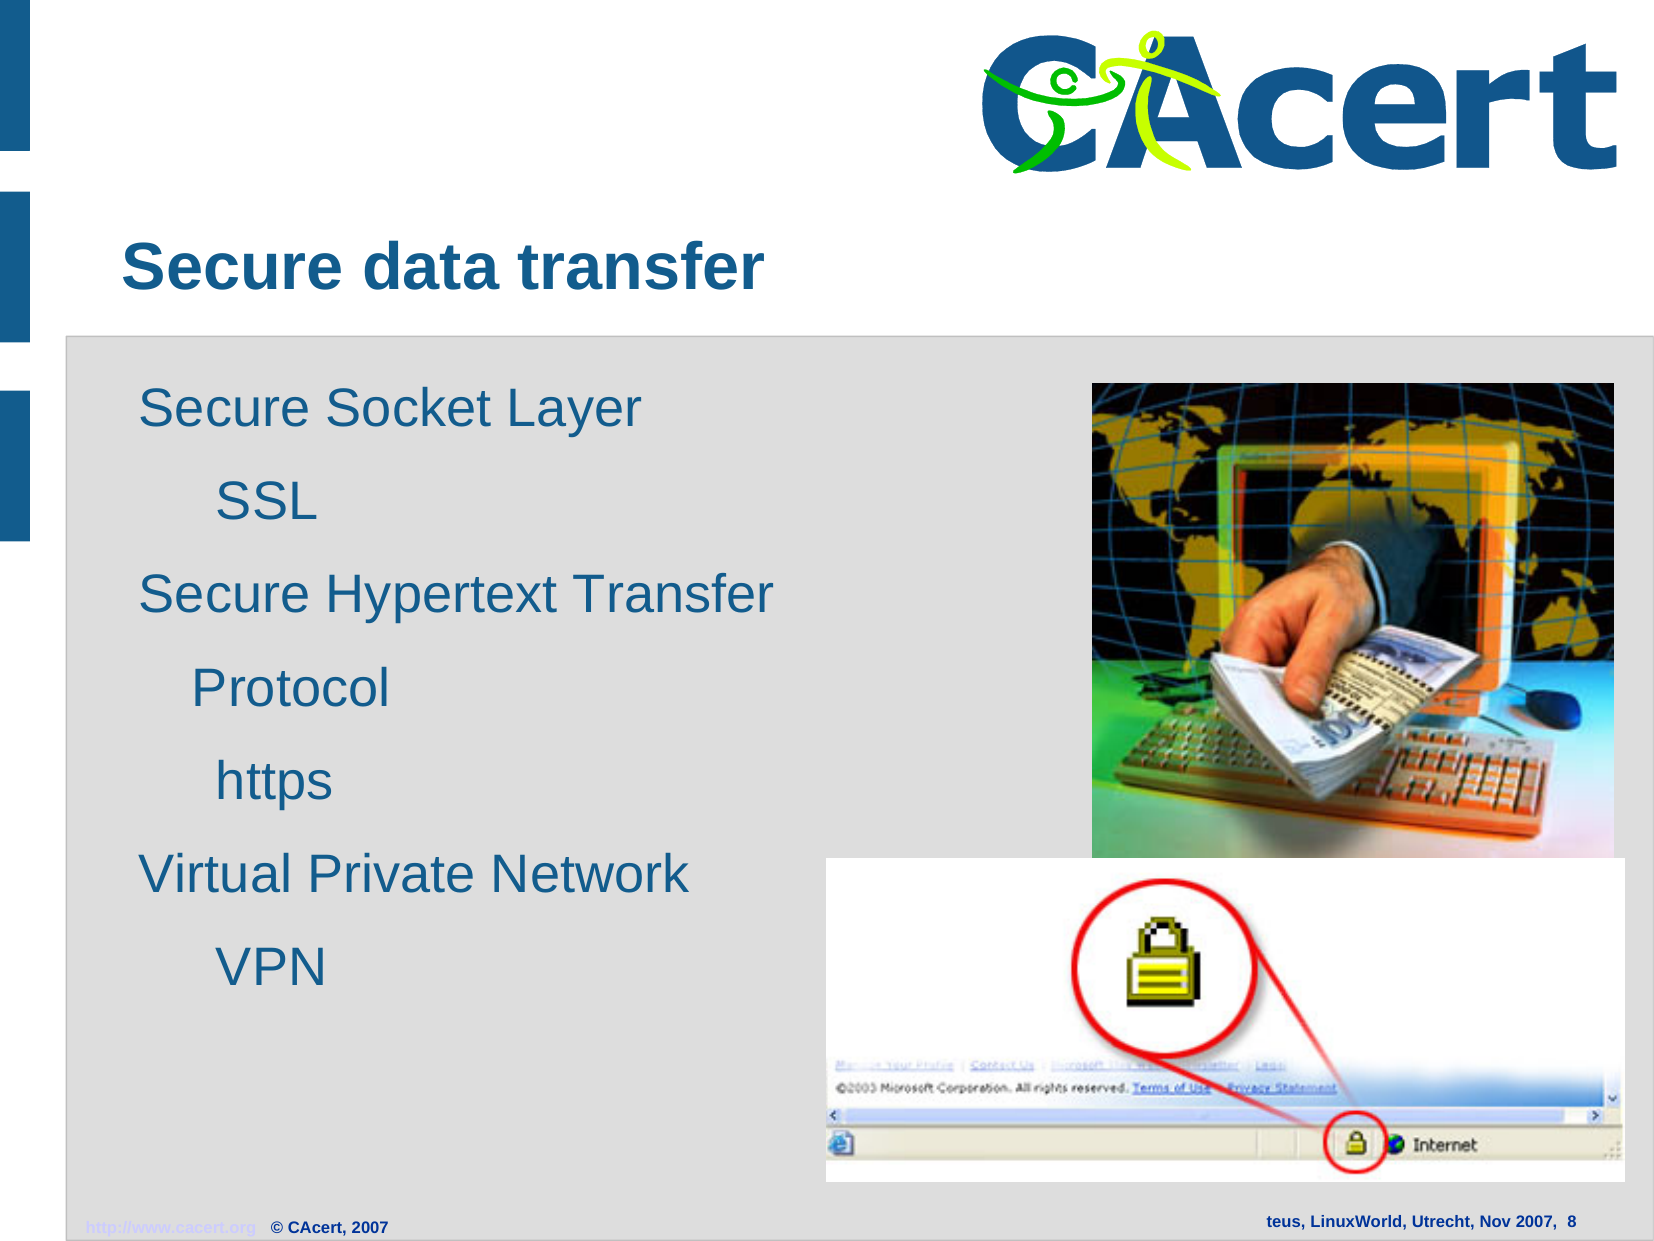

# Secure data transfer
Secure Socket Layer
SSL
Secure Hypertext Transfer Protocol
https
Virtual Private Network
VPN